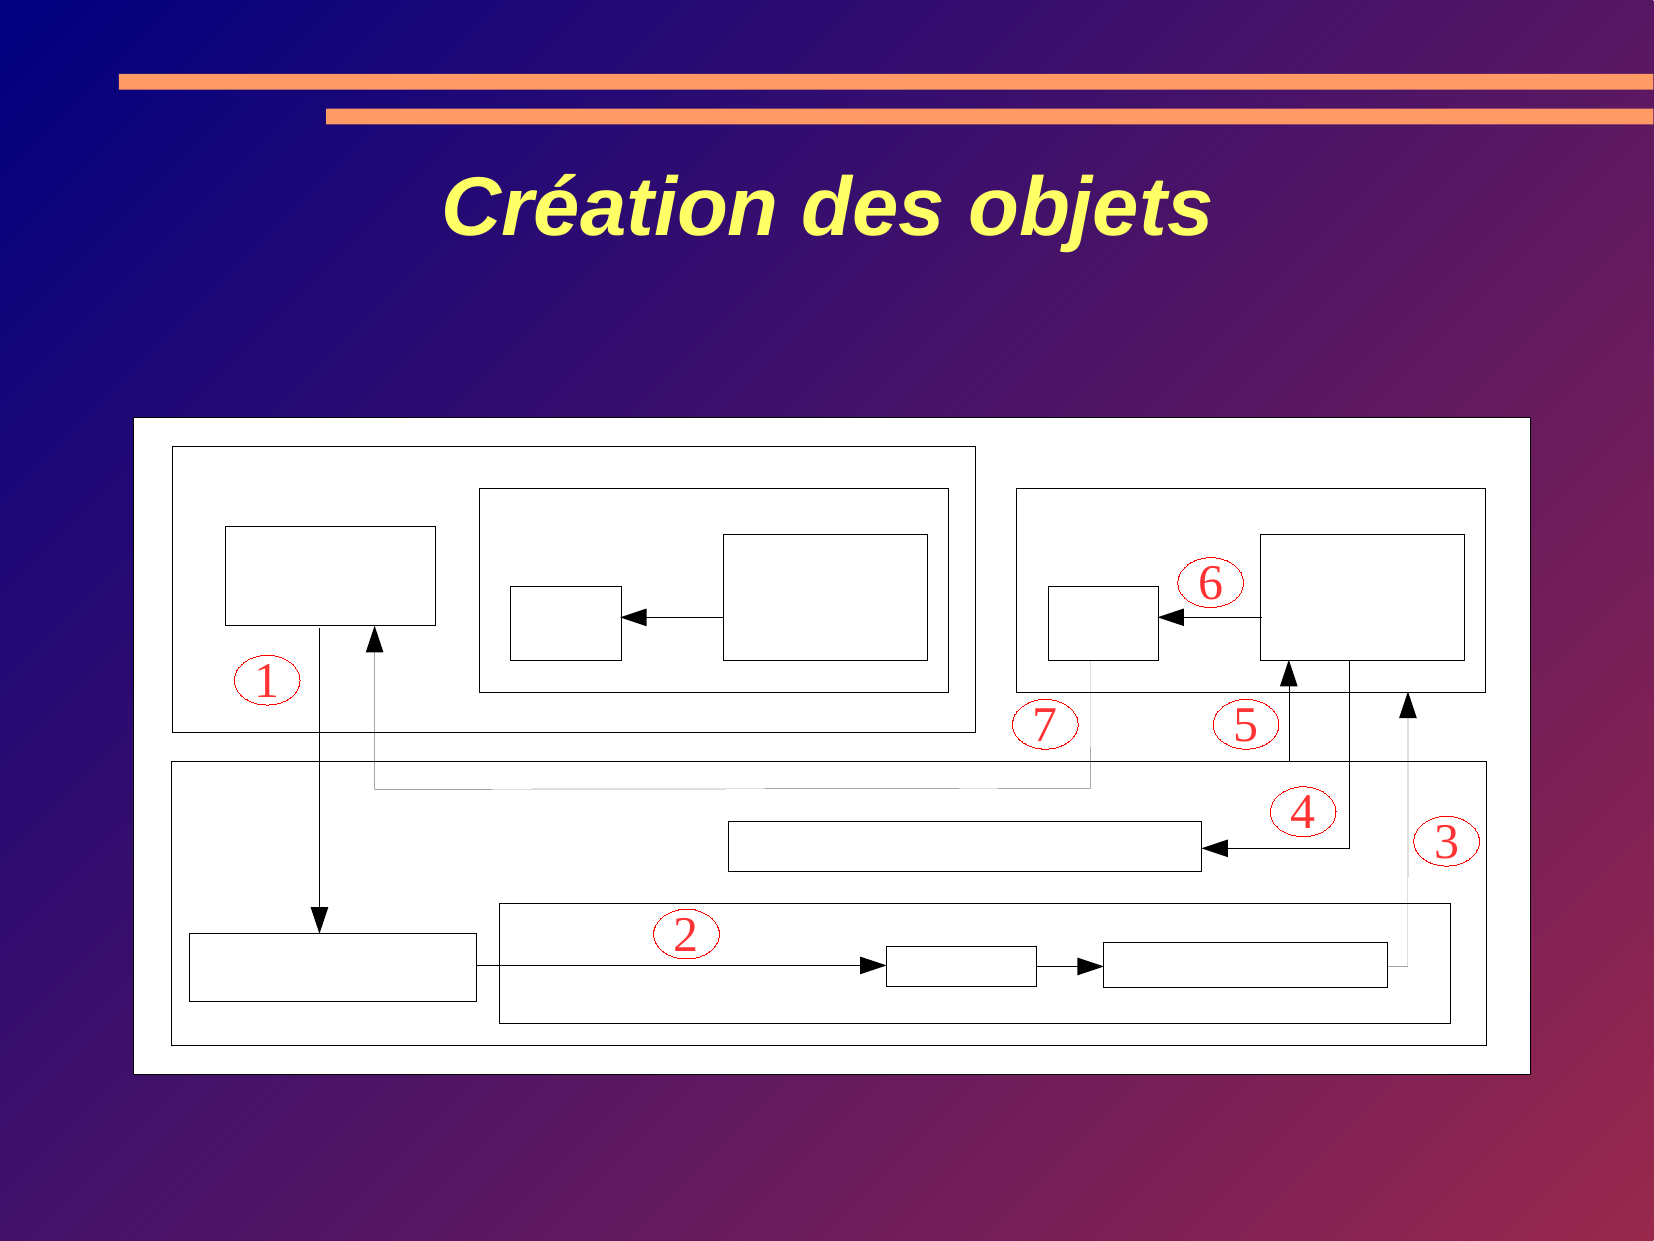

# Création des objets
Client
DLL
Fabrique
de classe
Objet
Client
Serveur
Fabrique
de classe
Objet
Table des fabriques
COM
Localisation
CLSID
Base de registres
CoCreateInstance
6
1
7
5
4
3
2